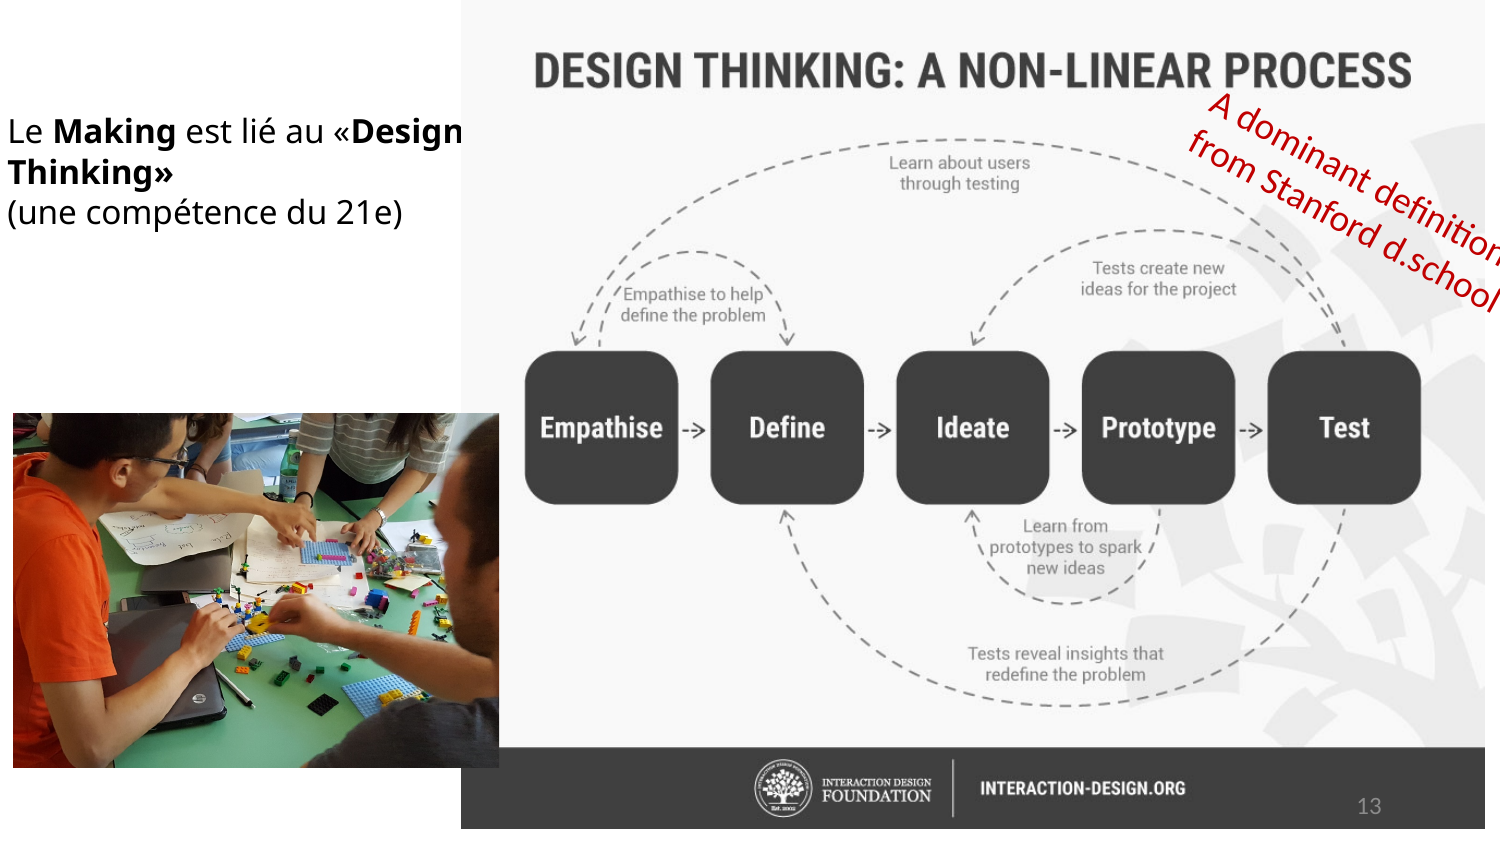

# Le Making est lié au «Design Thinking» (une compétence du 21e)
A dominant definition
from Stanford d.school